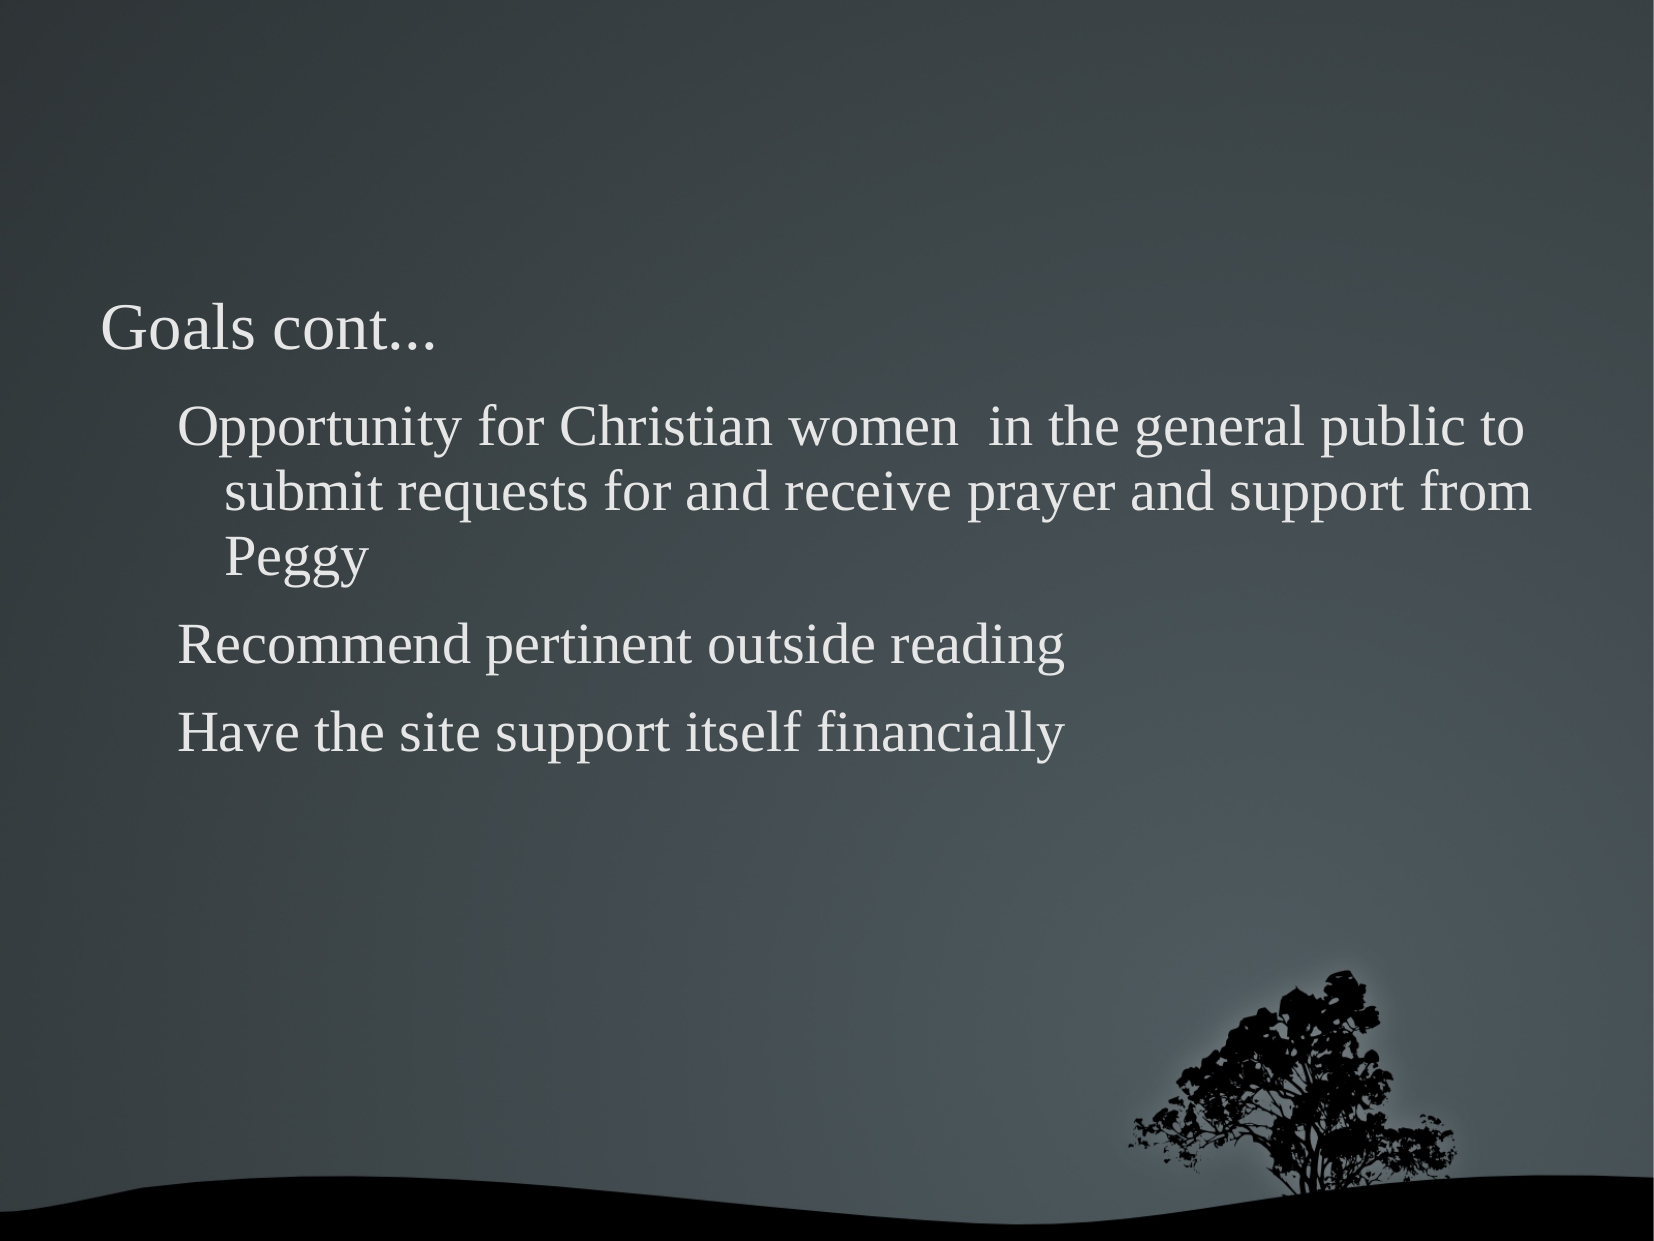

# Goals cont...
Opportunity for Christian women in the general public to submit requests for and receive prayer and support from Peggy
Recommend pertinent outside reading
Have the site support itself financially